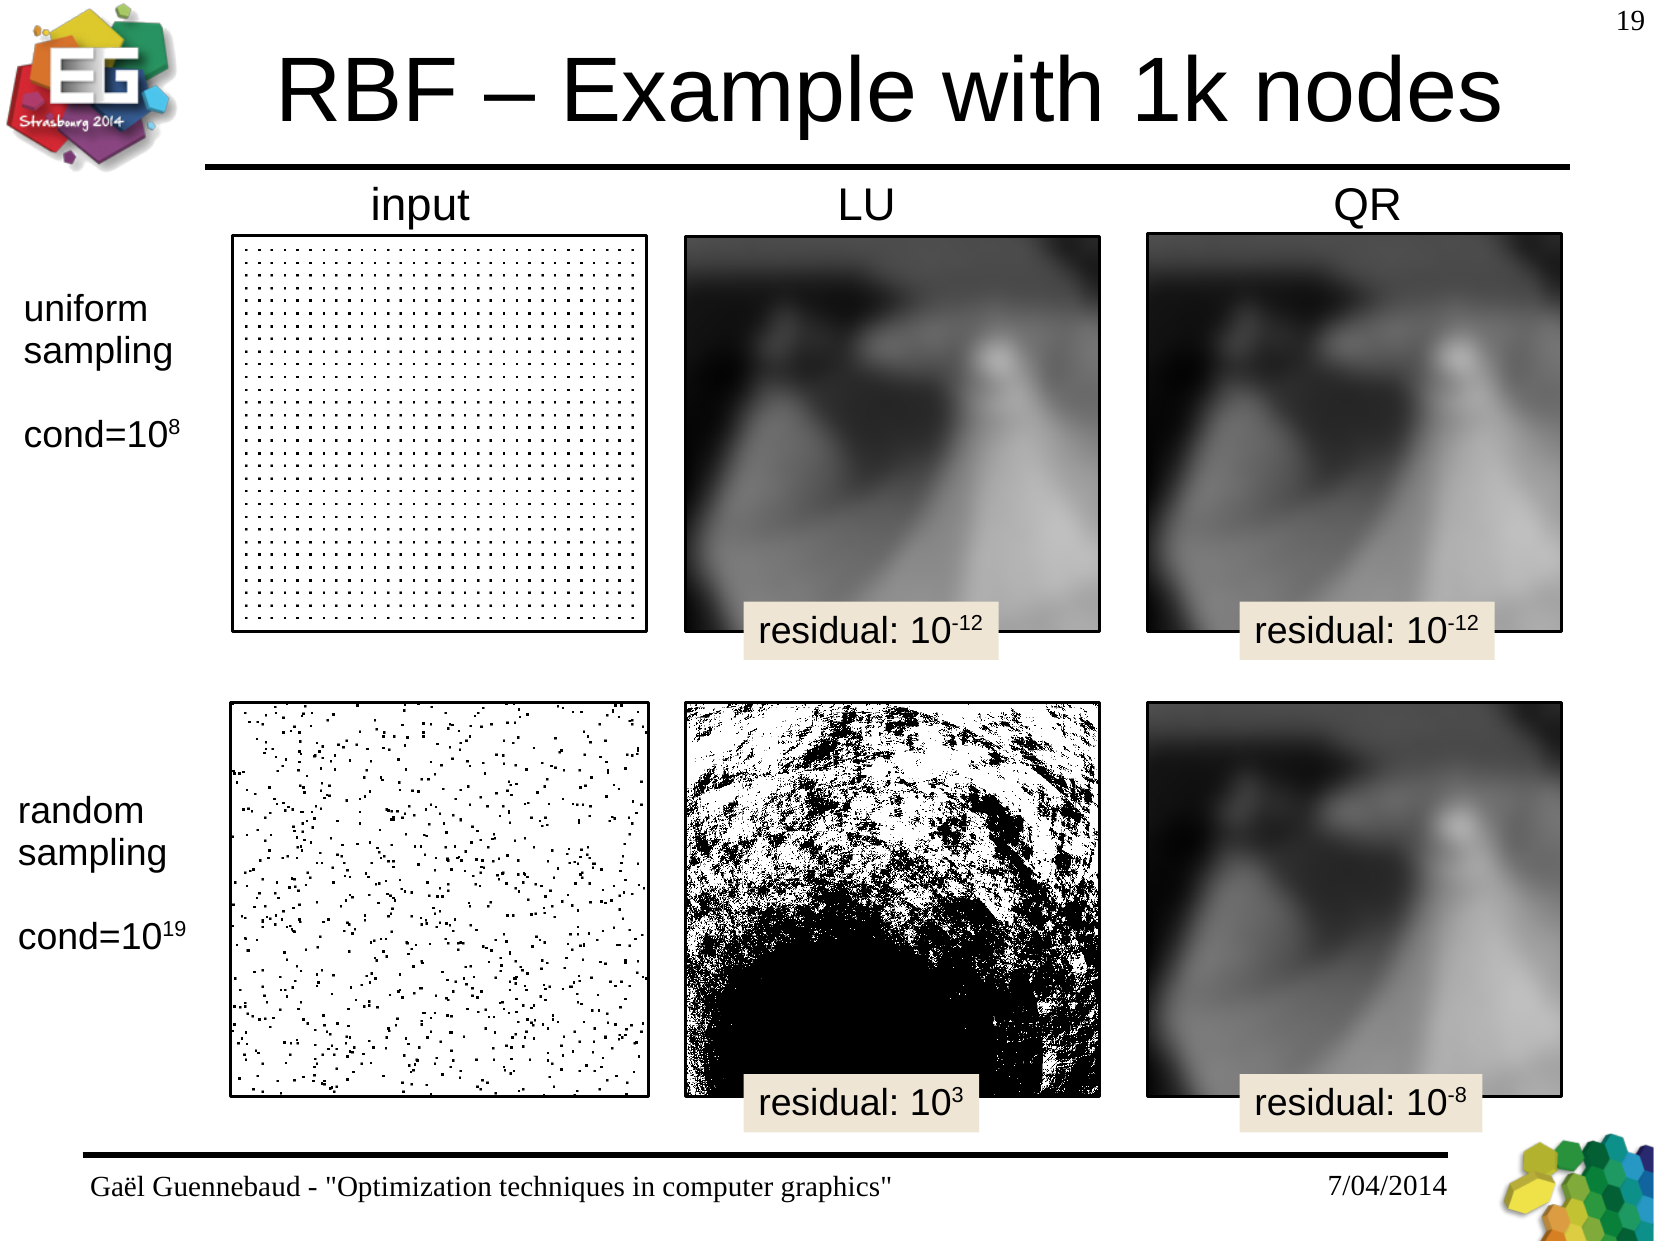

19
# RBF – Example with 1k nodes
input
LU
QR
uniform
sampling
cond=108
residual: 10-12
residual: 10-12
random
sampling
cond=1019
residual: 103
residual: 10-8
7/04/2014
Gaël Guennebaud - "Optimization techniques in computer graphics"